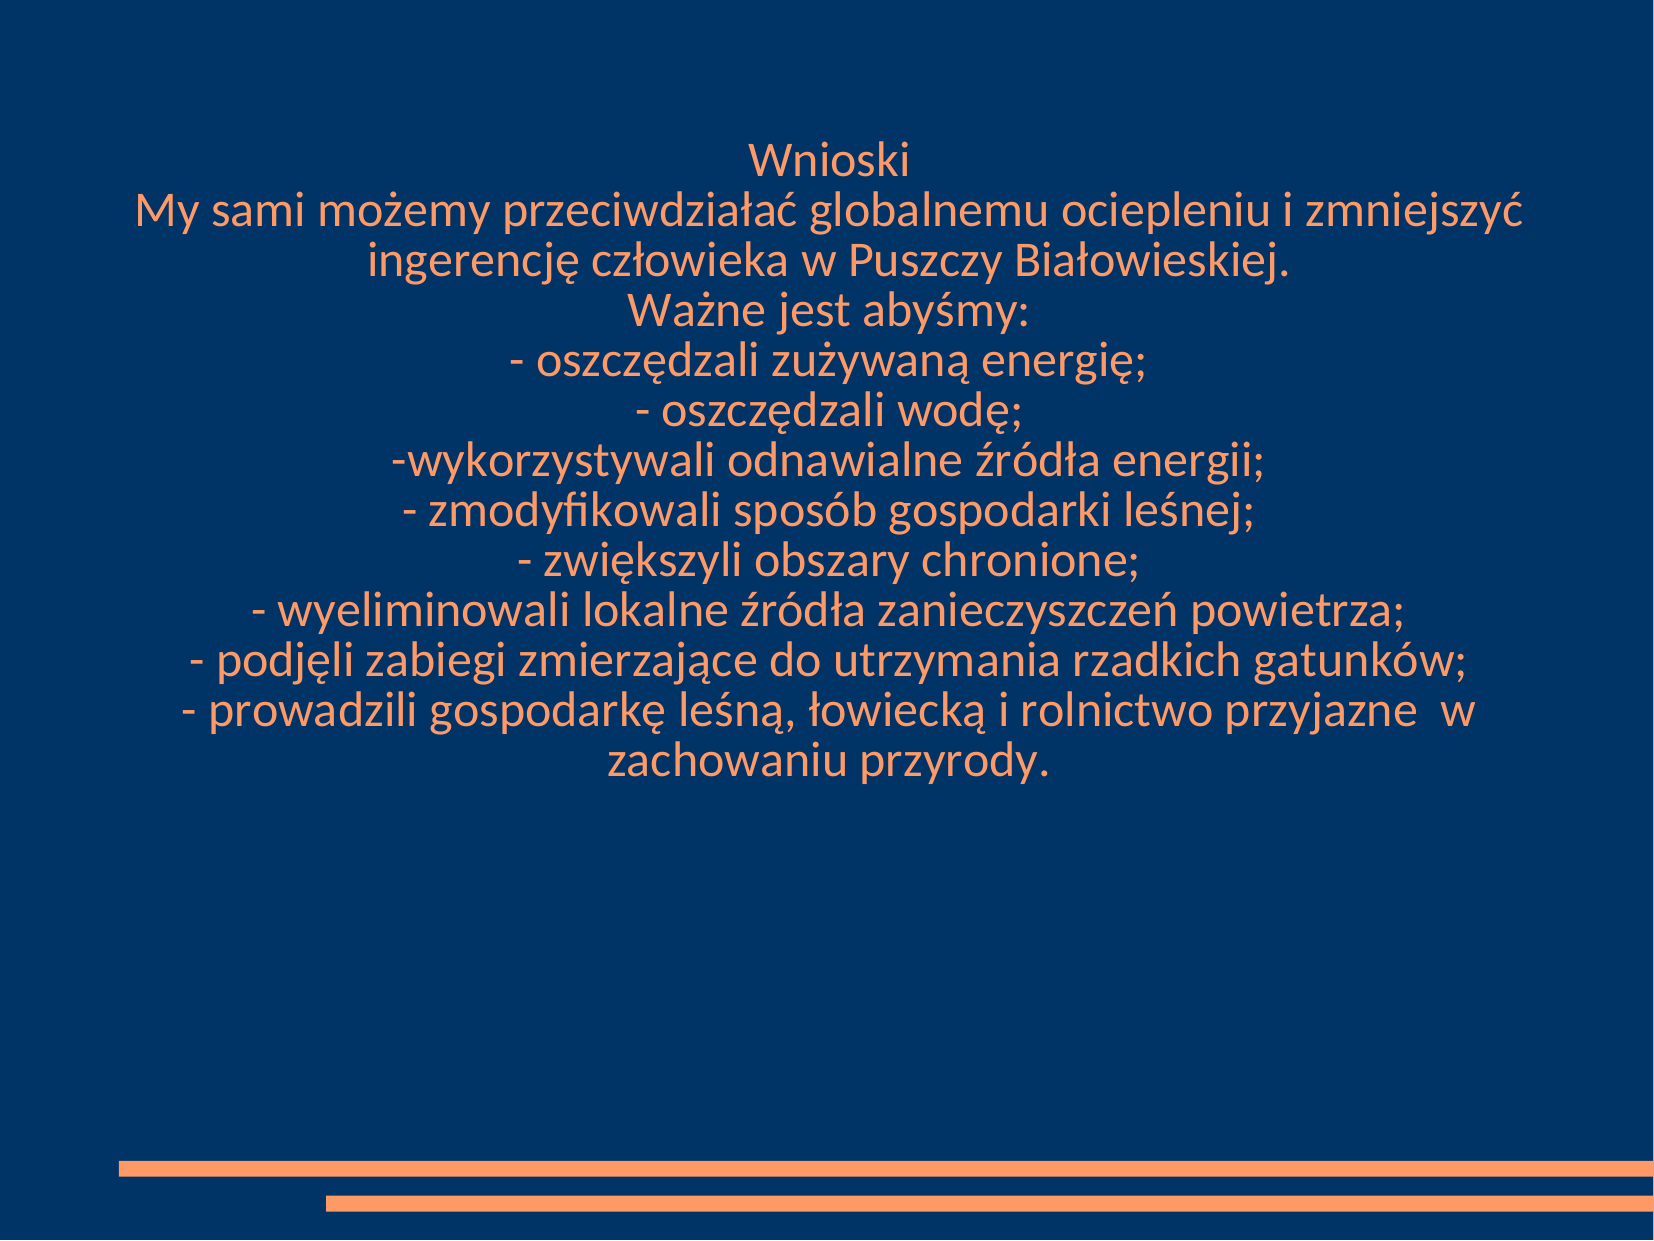

# Wnioski My sami możemy przeciwdziałać globalnemu ociepleniu i zmniejszyć ingerencję człowieka w Puszczy Białowieskiej. Ważne jest abyśmy: - oszczędzali zużywaną energię; - oszczędzali wodę; -wykorzystywali odnawialne źródła energii; - zmodyfikowali sposób gospodarki leśnej; - zwiększyli obszary chronione; - wyeliminowali lokalne źródła zanieczyszczeń powietrza; - podjęli zabiegi zmierzające do utrzymania rzadkich gatunków; - prowadzili gospodarkę leśną, łowiecką i rolnictwo przyjazne w zachowaniu przyrody.